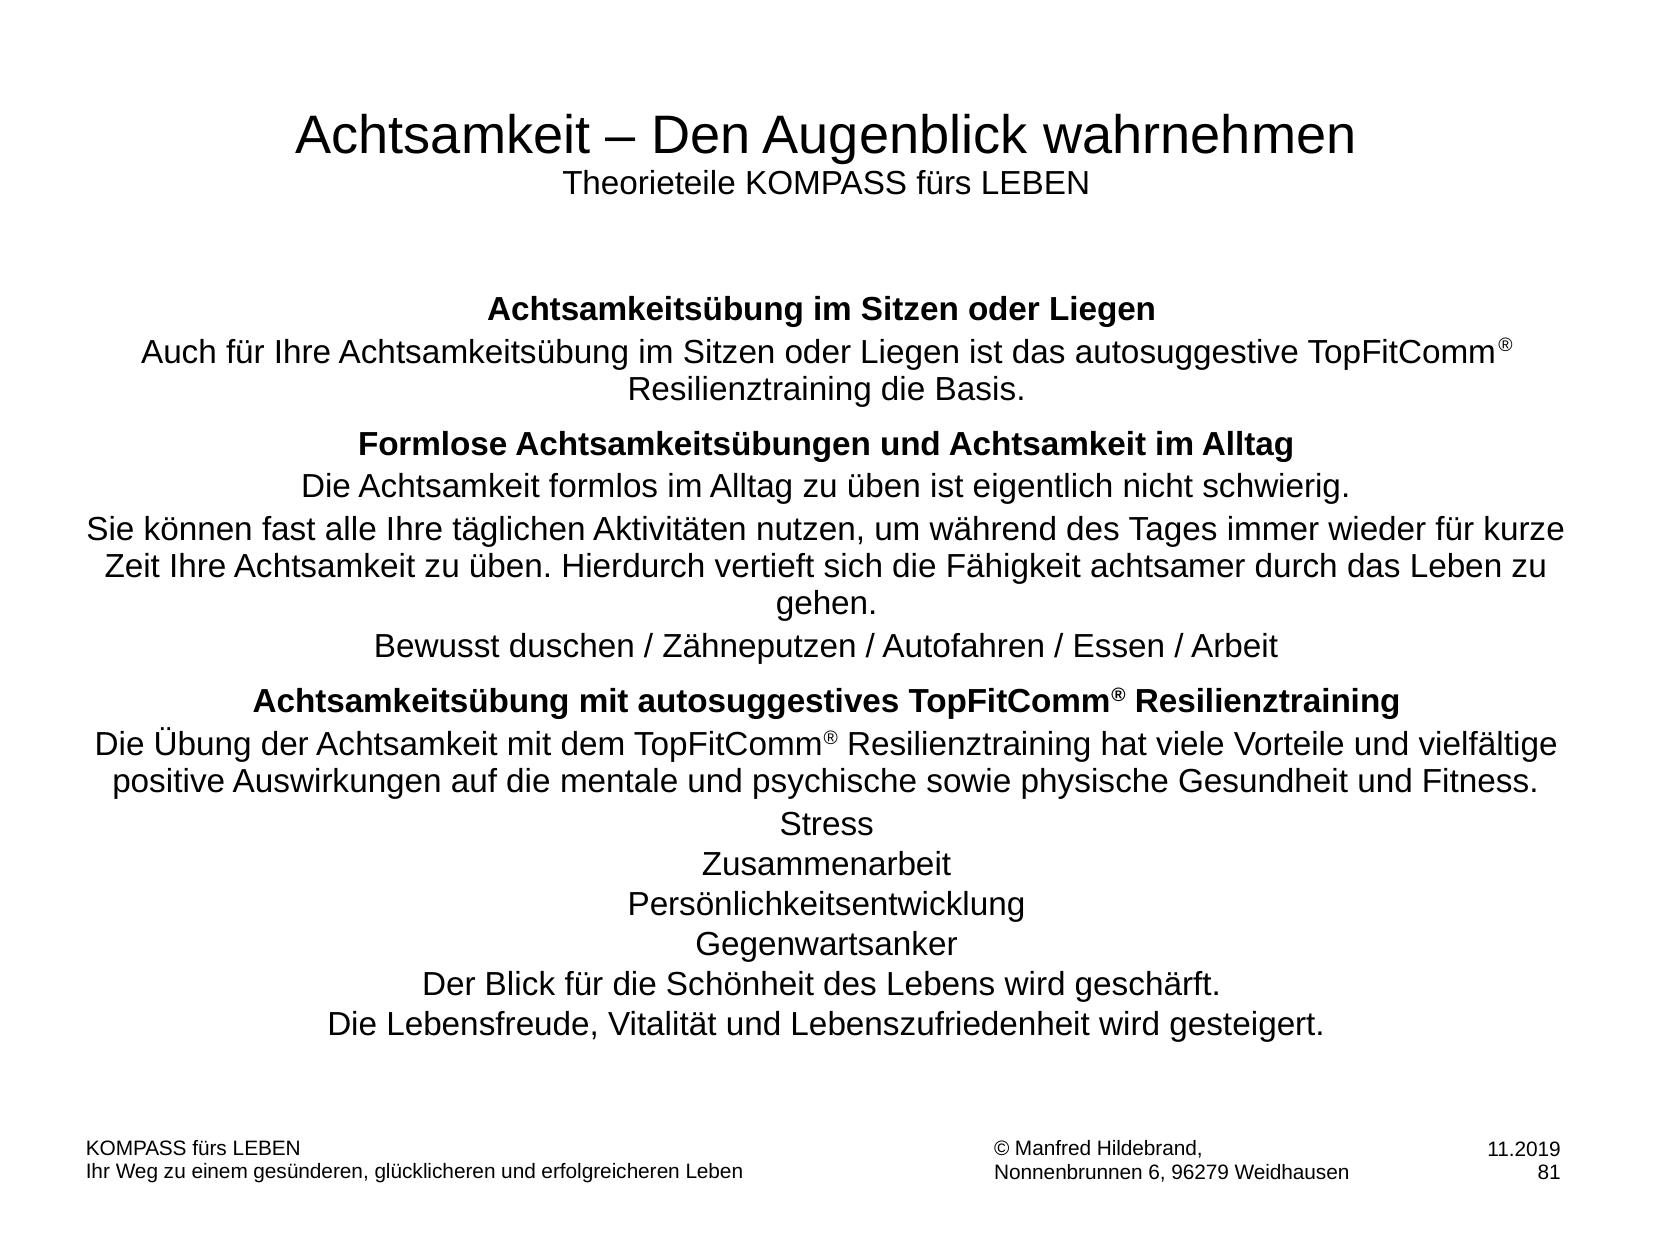

# Achtsamkeit – Den Augenblick wahrnehmen Theorieteile KOMPASS fürs LEBEN
Achtsamkeitsübung im Sitzen oder Liegen
Auch für Ihre Achtsamkeitsübung im Sitzen oder Liegen ist das autosuggestive TopFitComm® Resilienztraining die Basis.
Formlose Achtsamkeitsübungen und Achtsamkeit im Alltag
Die Achtsamkeit formlos im Alltag zu üben ist eigentlich nicht schwierig.
Sie können fast alle Ihre täglichen Aktivitäten nutzen, um während des Tages immer wieder für kurze Zeit Ihre Achtsamkeit zu üben. Hierdurch vertieft sich die Fähigkeit achtsamer durch das Leben zu gehen.
Bewusst duschen / Zähneputzen / Autofahren / Essen / Arbeit
Achtsamkeitsübung mit autosuggestives TopFitComm® Resilienztraining
Die Übung der Achtsamkeit mit dem TopFitComm® Resilienztraining hat viele Vorteile und vielfältige positive Auswirkungen auf die mentale und psychische sowie physische Gesundheit und Fitness.
Stress
Zusammenarbeit
Persönlichkeitsentwicklung
Gegenwartsanker
Der Blick für die Schönheit des Lebens wird geschärft.
Die Lebensfreude, Vitalität und Lebenszufriedenheit wird gesteigert.
TopFitComm® Gesundheitsseminar Intensiv: Zertifizierung zum TopFitComm® Coach
mit Einweisung in das Präventionskonzept »TopFitComm® Rückentraining«
KOMPASS fürs LEBEN
Ihr Weg zu einem gesünderen, glücklicheren und erfolgreicheren Leben
© Manfred Hildebrand,
Nonnenbrunnen 6, 96279 Weidhausen
11.2019
81